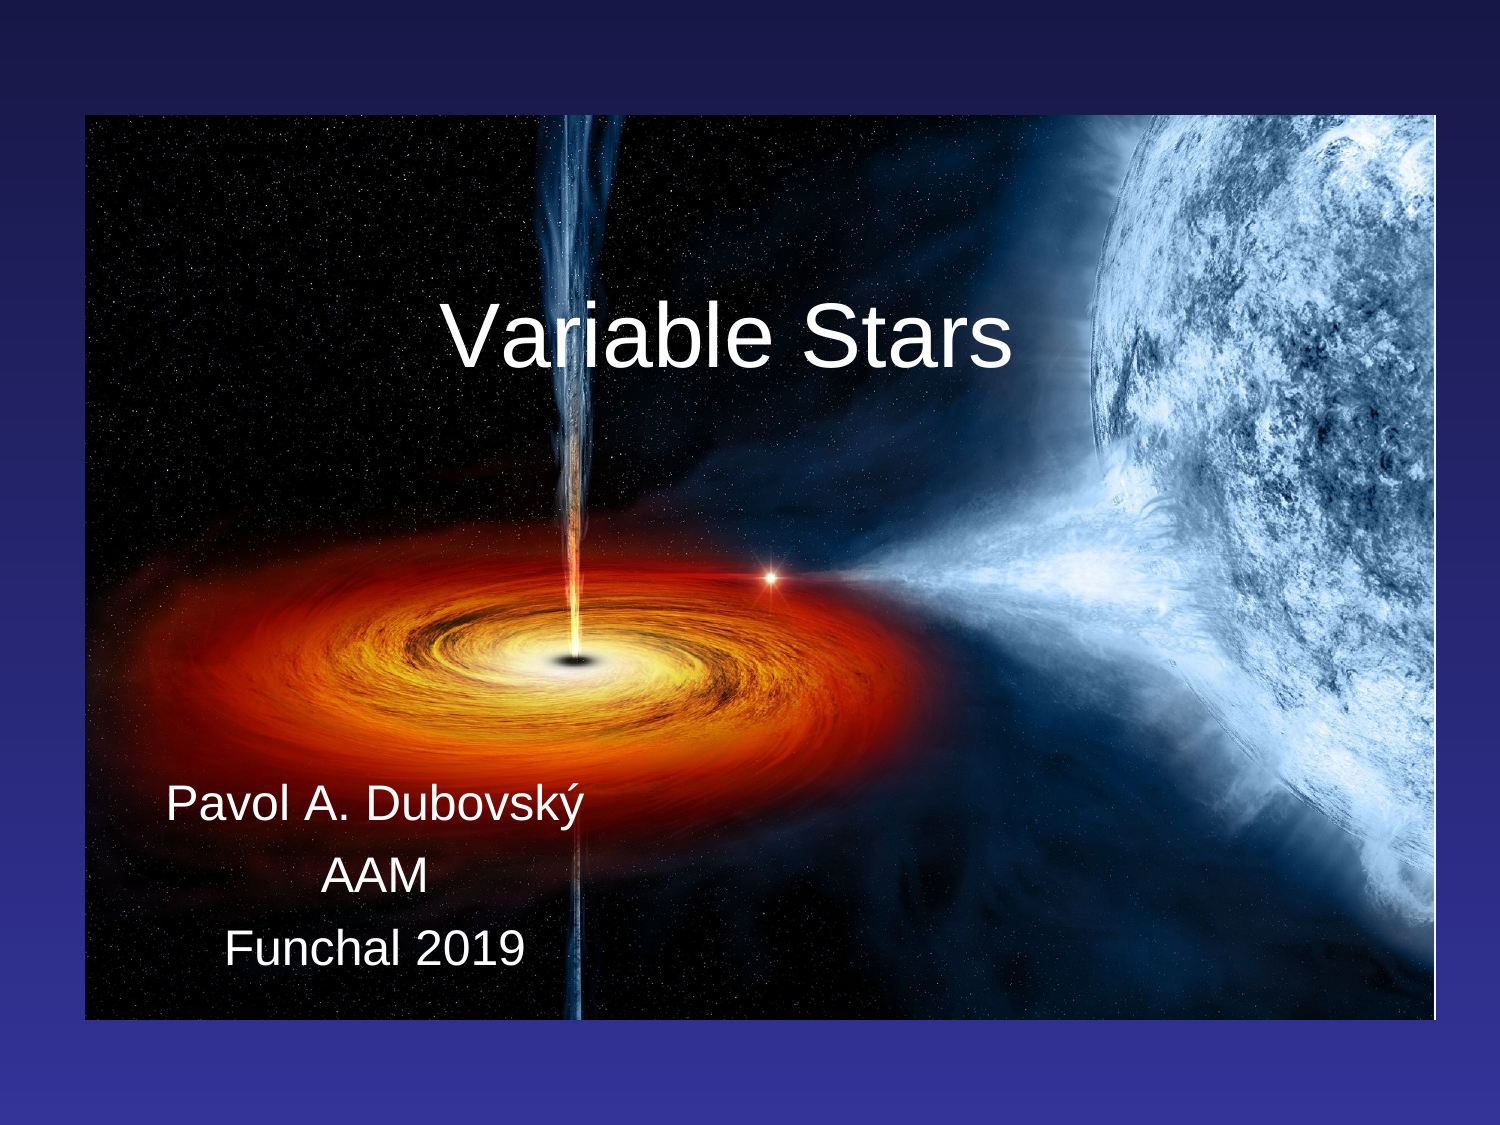

# Variable Stars
Pavol A. Dubovský
AAM
Funchal 2019